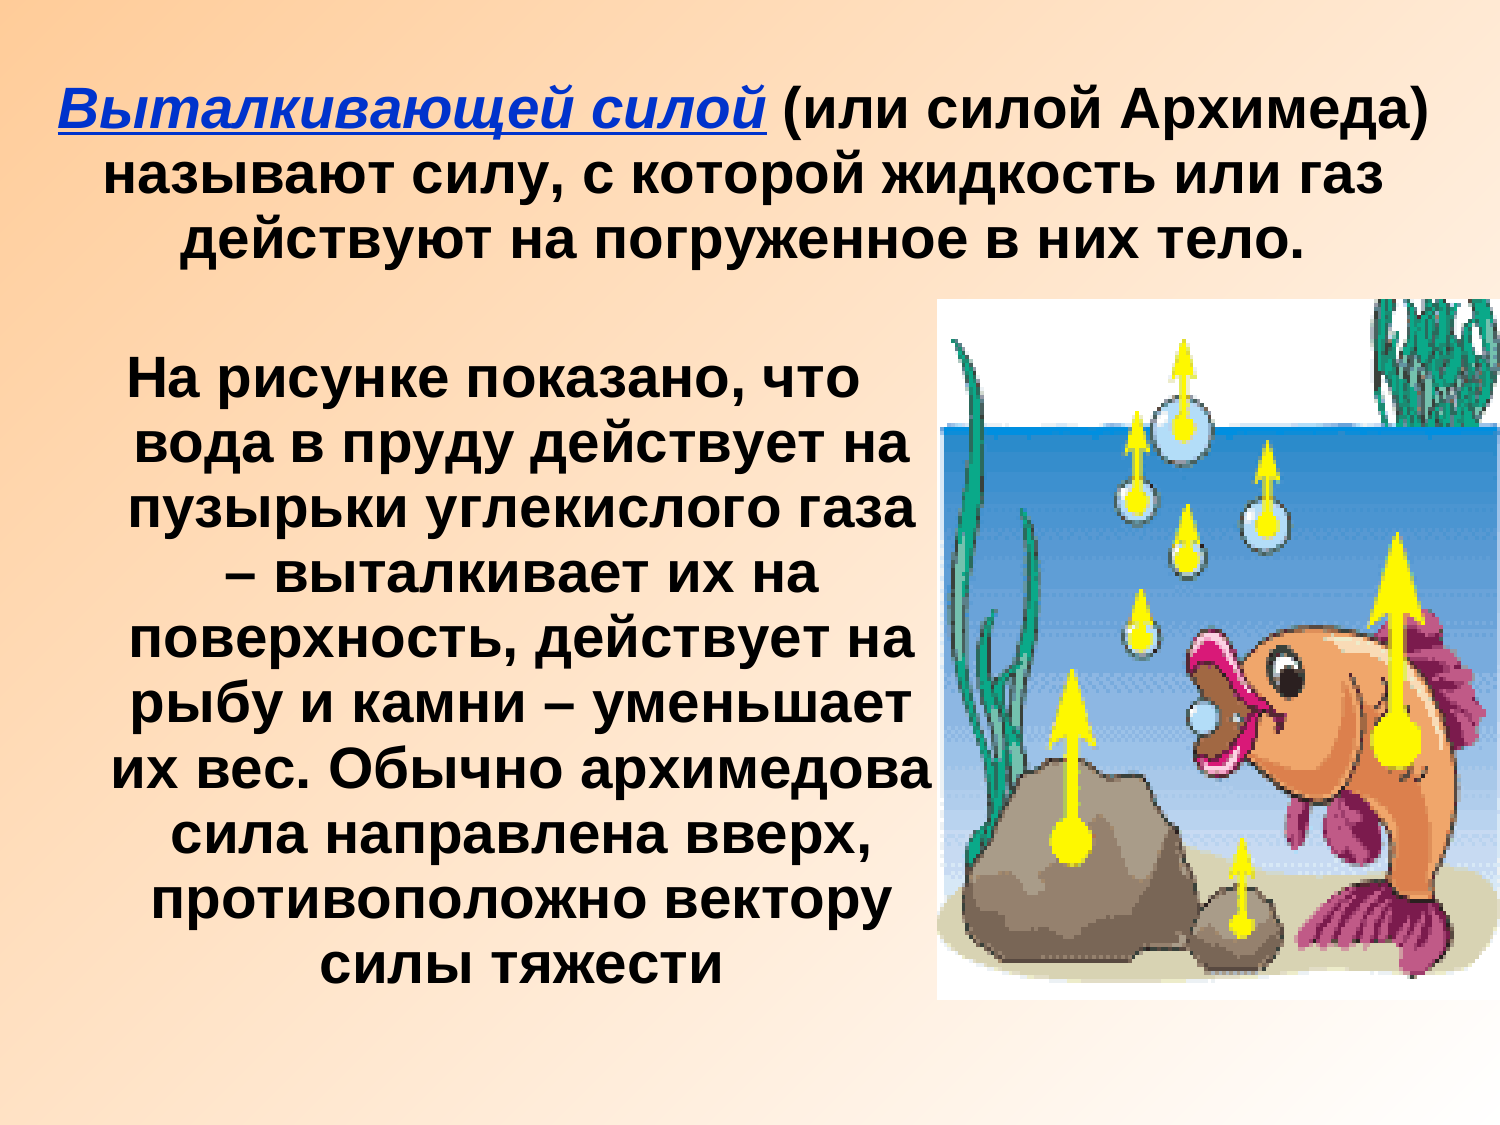

# Выталкивающей силой (или силой Архимеда) называют силу, с которой жидкость или газ действуют на погруженное в них тело.
На рисунке показано, что вода в пруду действует на пузырьки углекислого газа – выталкивает их на поверхность, действует на рыбу и камни – уменьшает их вес. Обычно архимедова сила направлена вверх, противоположно вектору силы тяжести